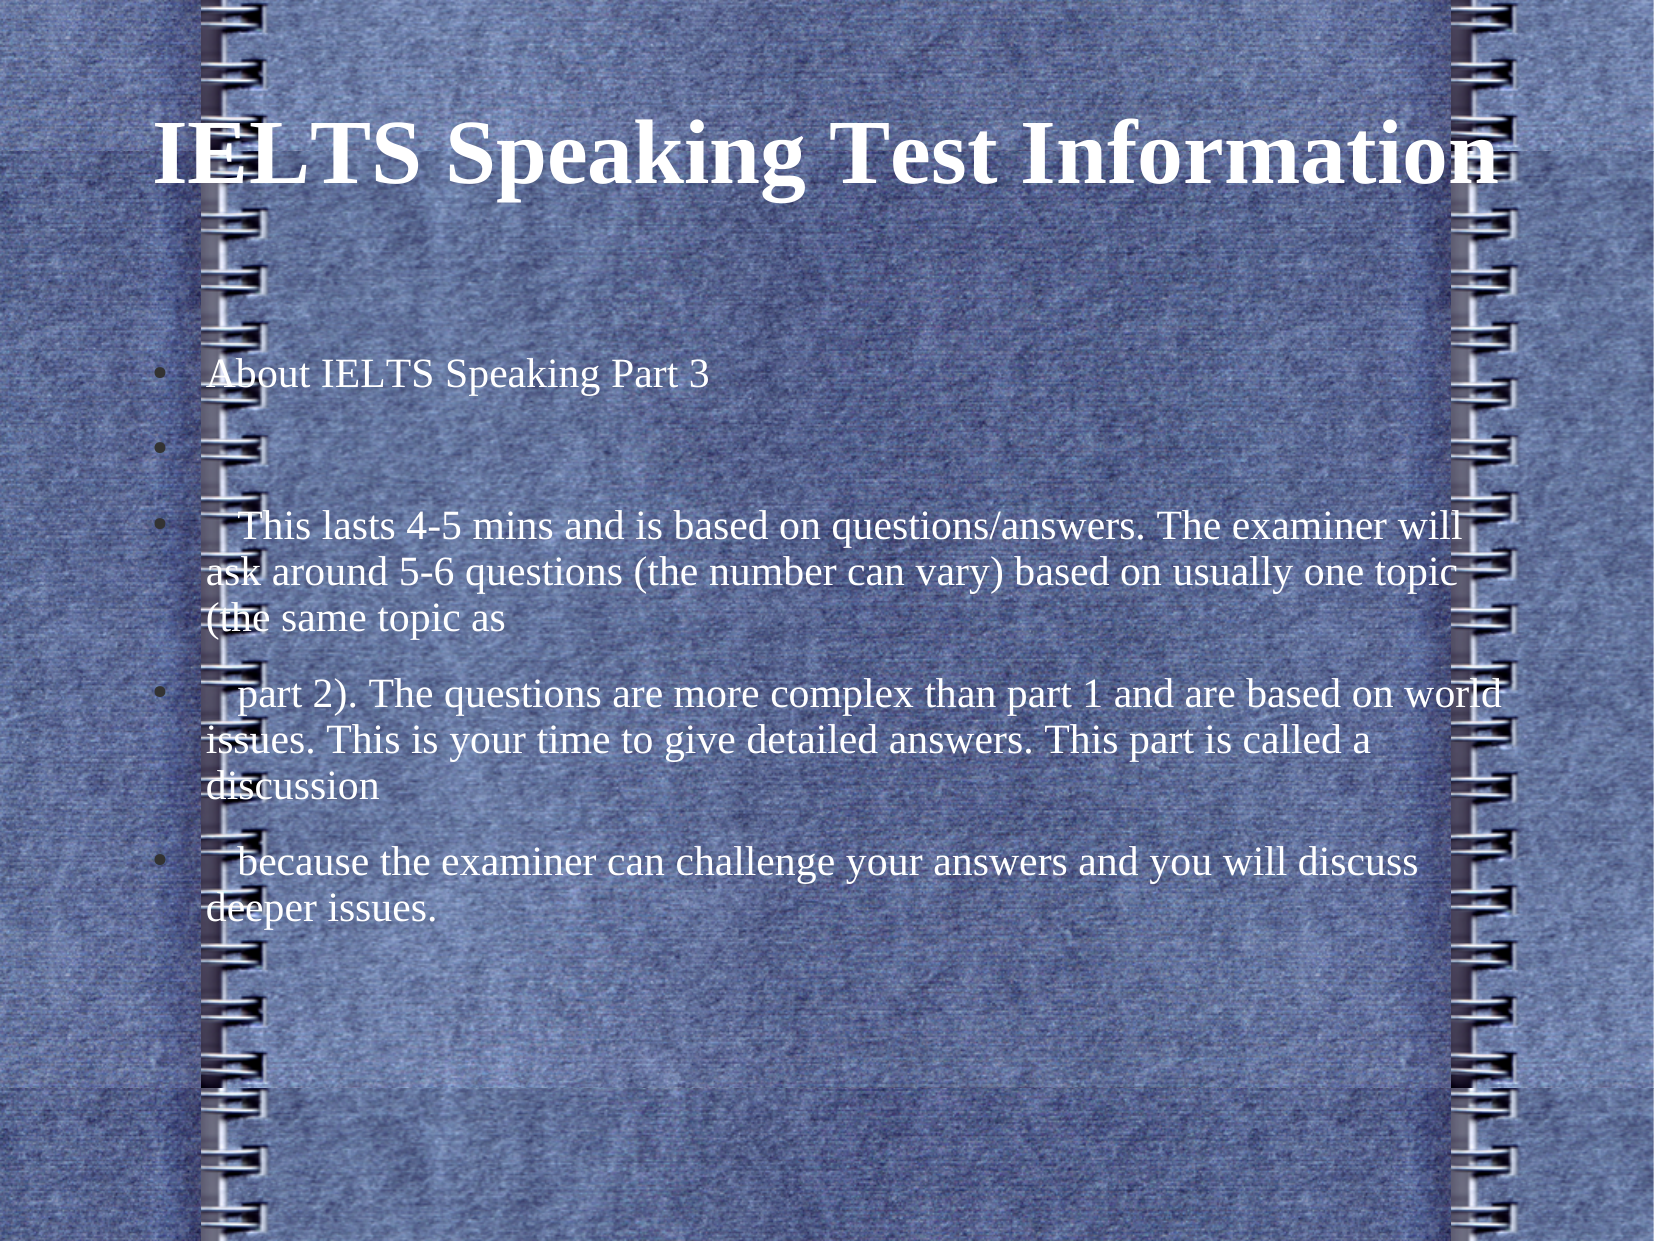

# IELTS Speaking Test Information
About IELTS Speaking Part 3
 This lasts 4-5 mins and is based on questions/answers. The examiner will ask around 5-6 questions (the number can vary) based on usually one topic (the same topic as
 part 2). The questions are more complex than part 1 and are based on world issues. This is your time to give detailed answers. This part is called a discussion
 because the examiner can challenge your answers and you will discuss deeper issues.